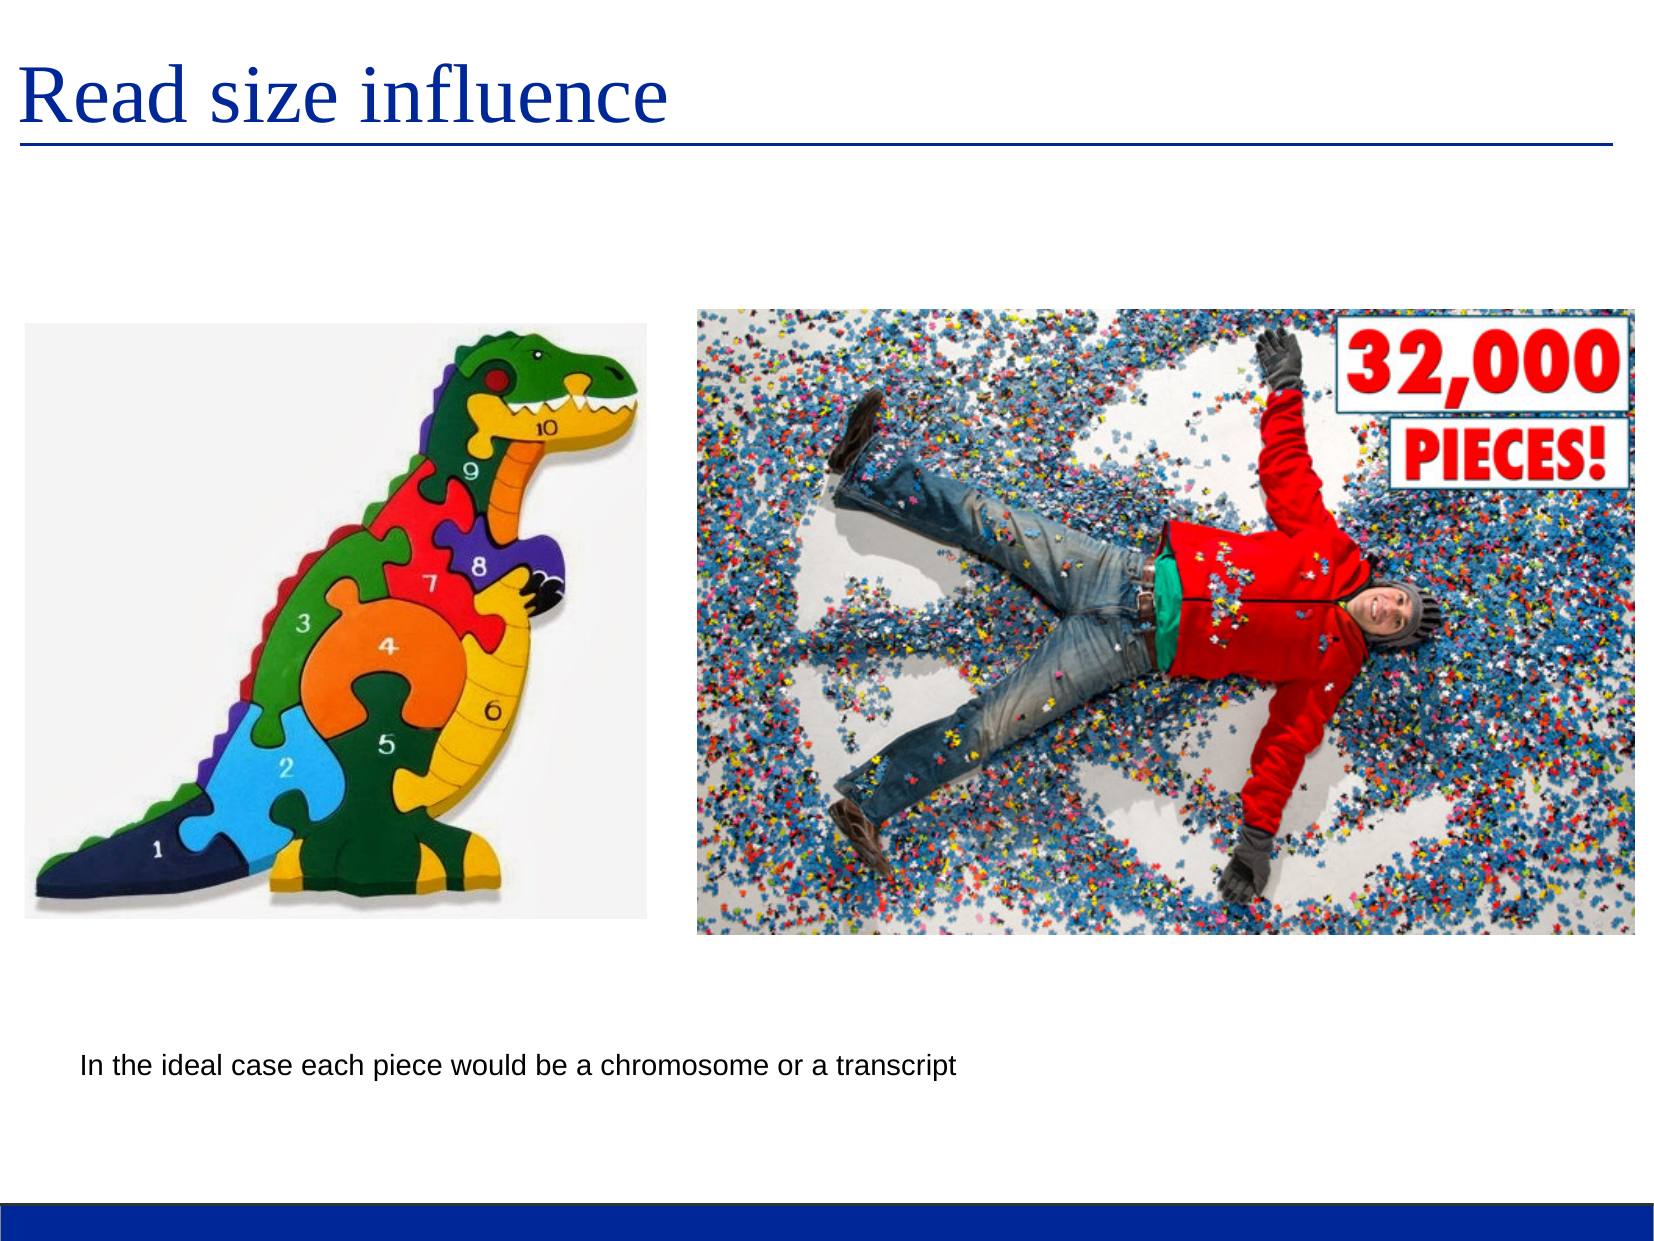

# Read size influence
In the ideal case each piece would be a chromosome or a transcript